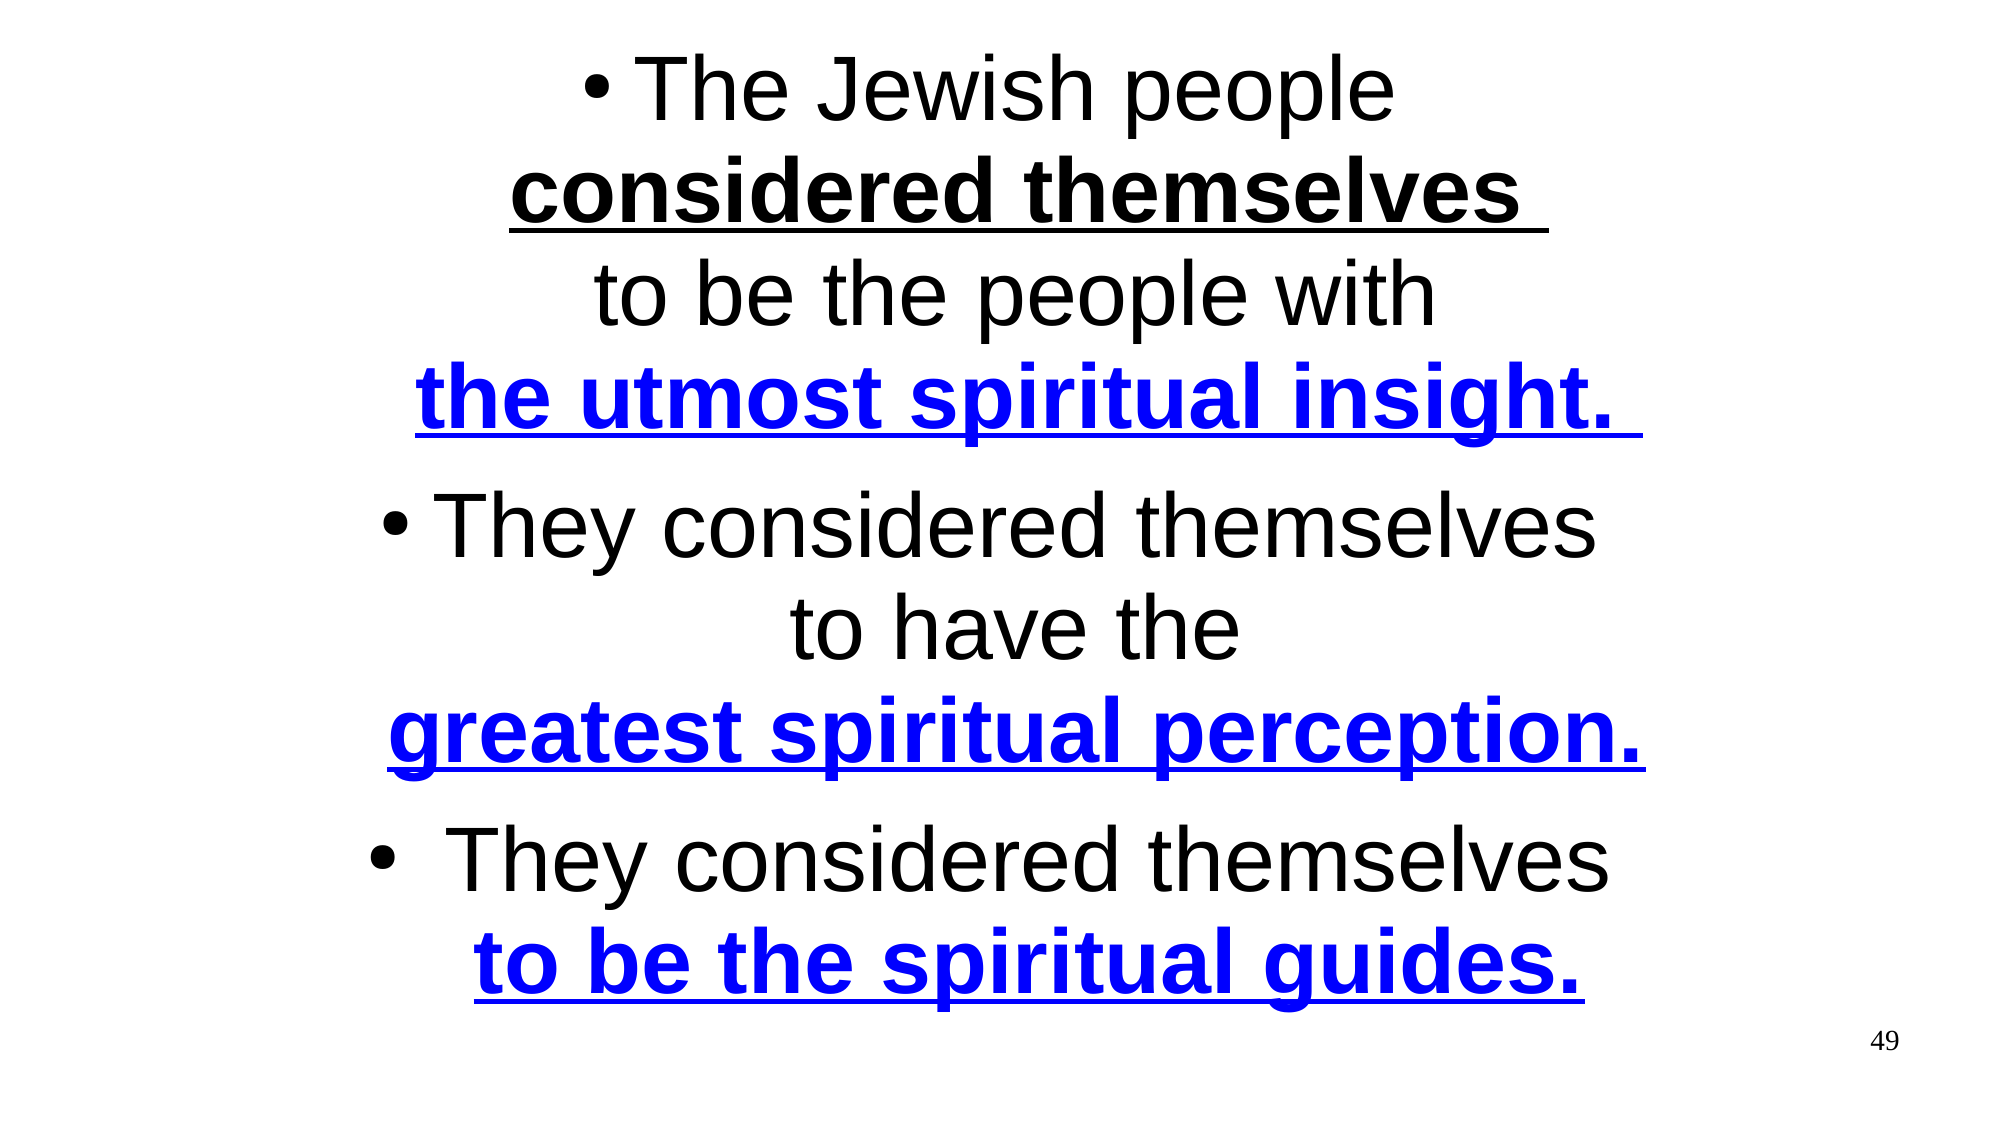

# The Jewish people considered themselves to be the people with the utmost spiritual insight.
They considered themselves
to have the
greatest spiritual perception.
 They considered themselves
to be the spiritual guides.
49